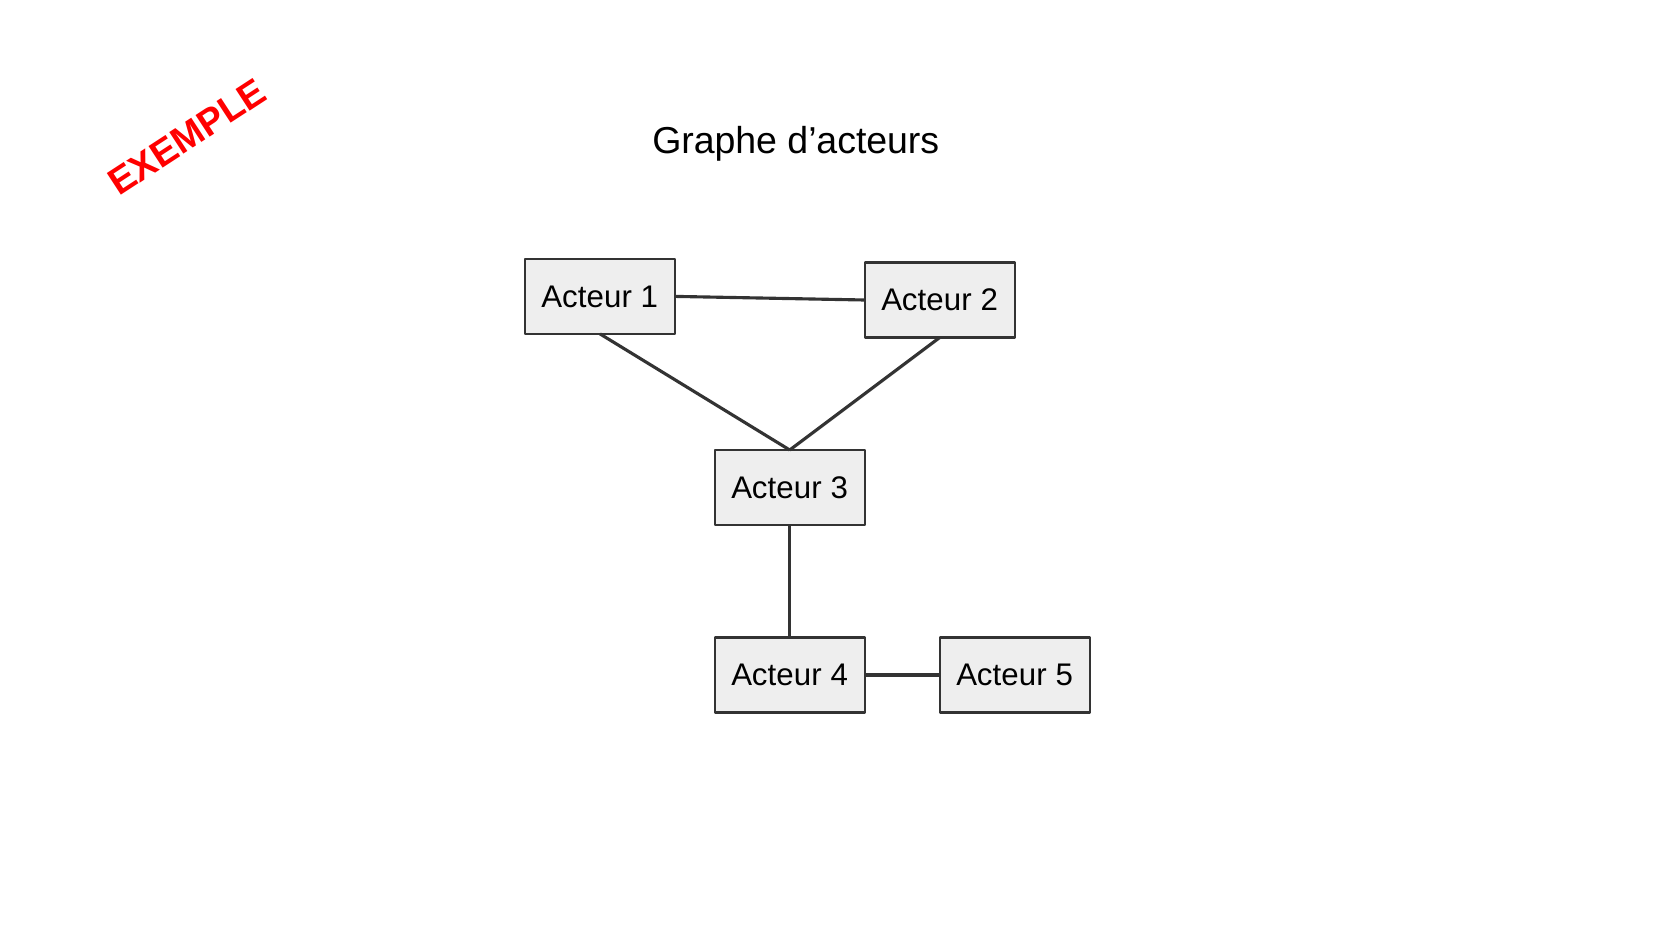

EXEMPLE
Graphe d’acteurs
Acteur 1
Acteur 2
Acteur 3
Acteur 4
Acteur 5